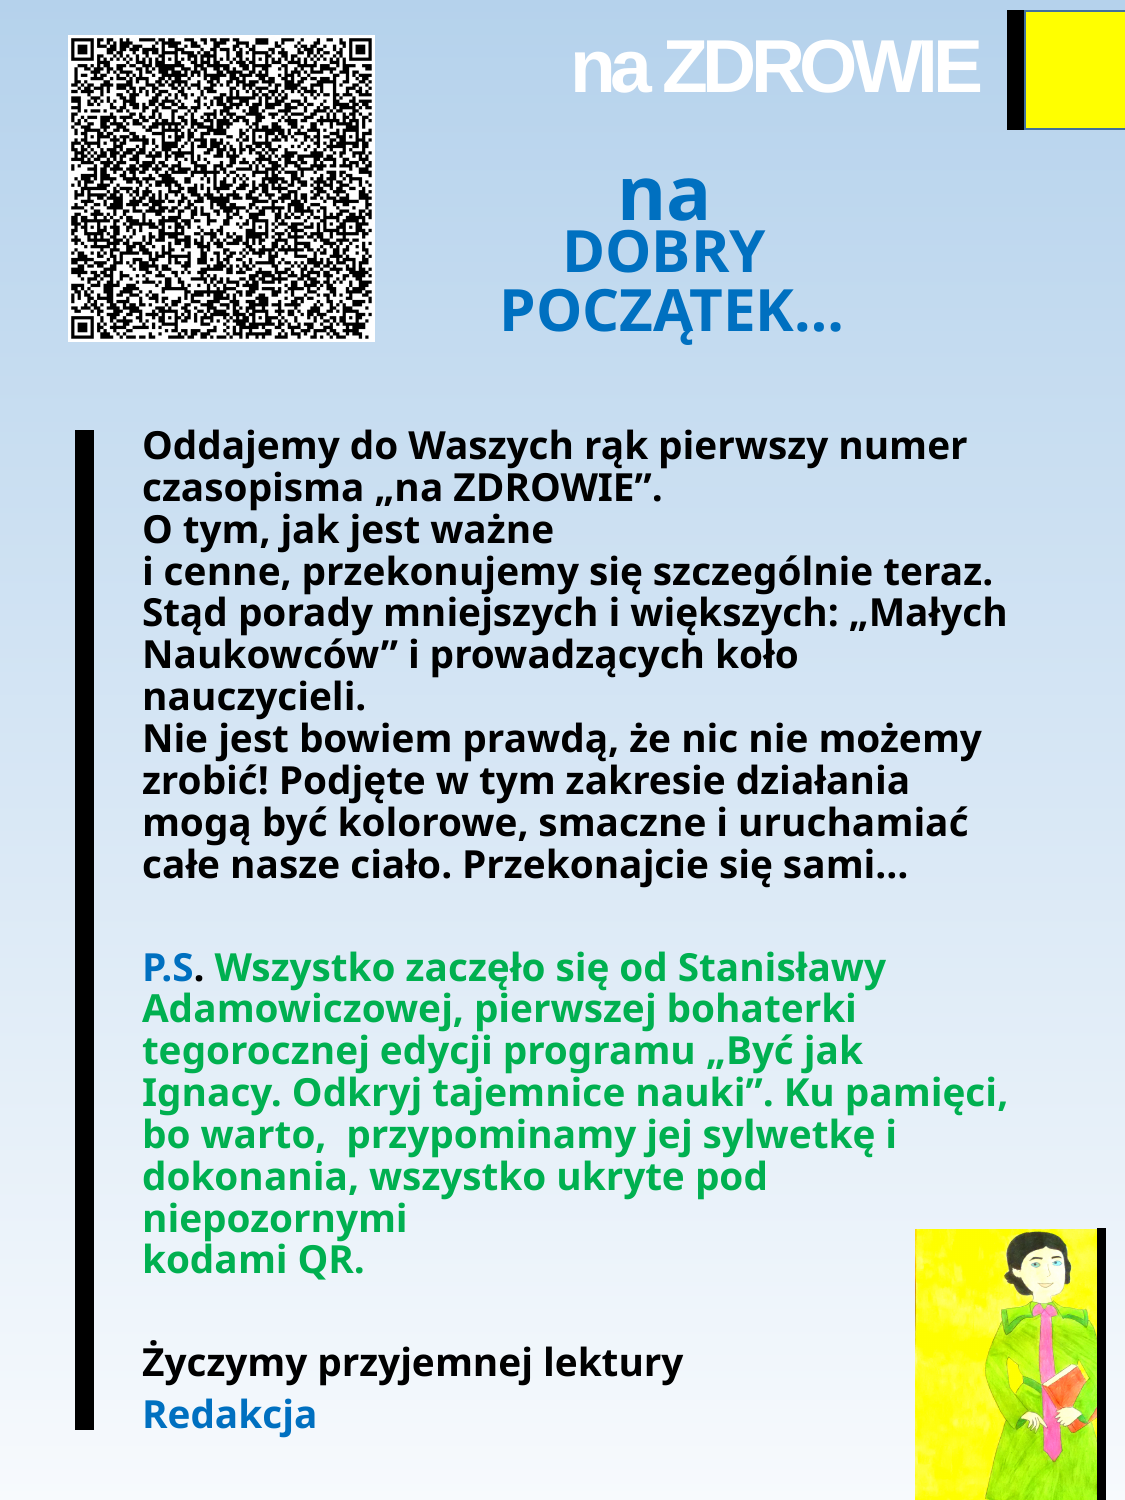

na ZDROWIE
na
DOBRY
POCZĄTEK…
# Oddajemy do Waszych rąk pierwszy numer czasopisma „na ZDROWIE”. O tym, jak jest ważne i cenne, przekonujemy się szczególnie teraz. Stąd porady mniejszych i większych: „Małych Naukowców” i prowadzących koło nauczycieli. Nie jest bowiem prawdą, że nic nie możemy zrobić! Podjęte w tym zakresie działania mogą być kolorowe, smaczne i uruchamiać całe nasze ciało. Przekonajcie się sami…
P.S. Wszystko zaczęło się od Stanisławy Adamowiczowej, pierwszej bohaterki tegorocznej edycji programu „Być jak Ignacy. Odkryj tajemnice nauki”. Ku pamięci, bo warto, przypominamy jej sylwetkę i dokonania, wszystko ukryte pod niepozornymi
kodami QR.
Życzymy przyjemnej lektury
Redakcja